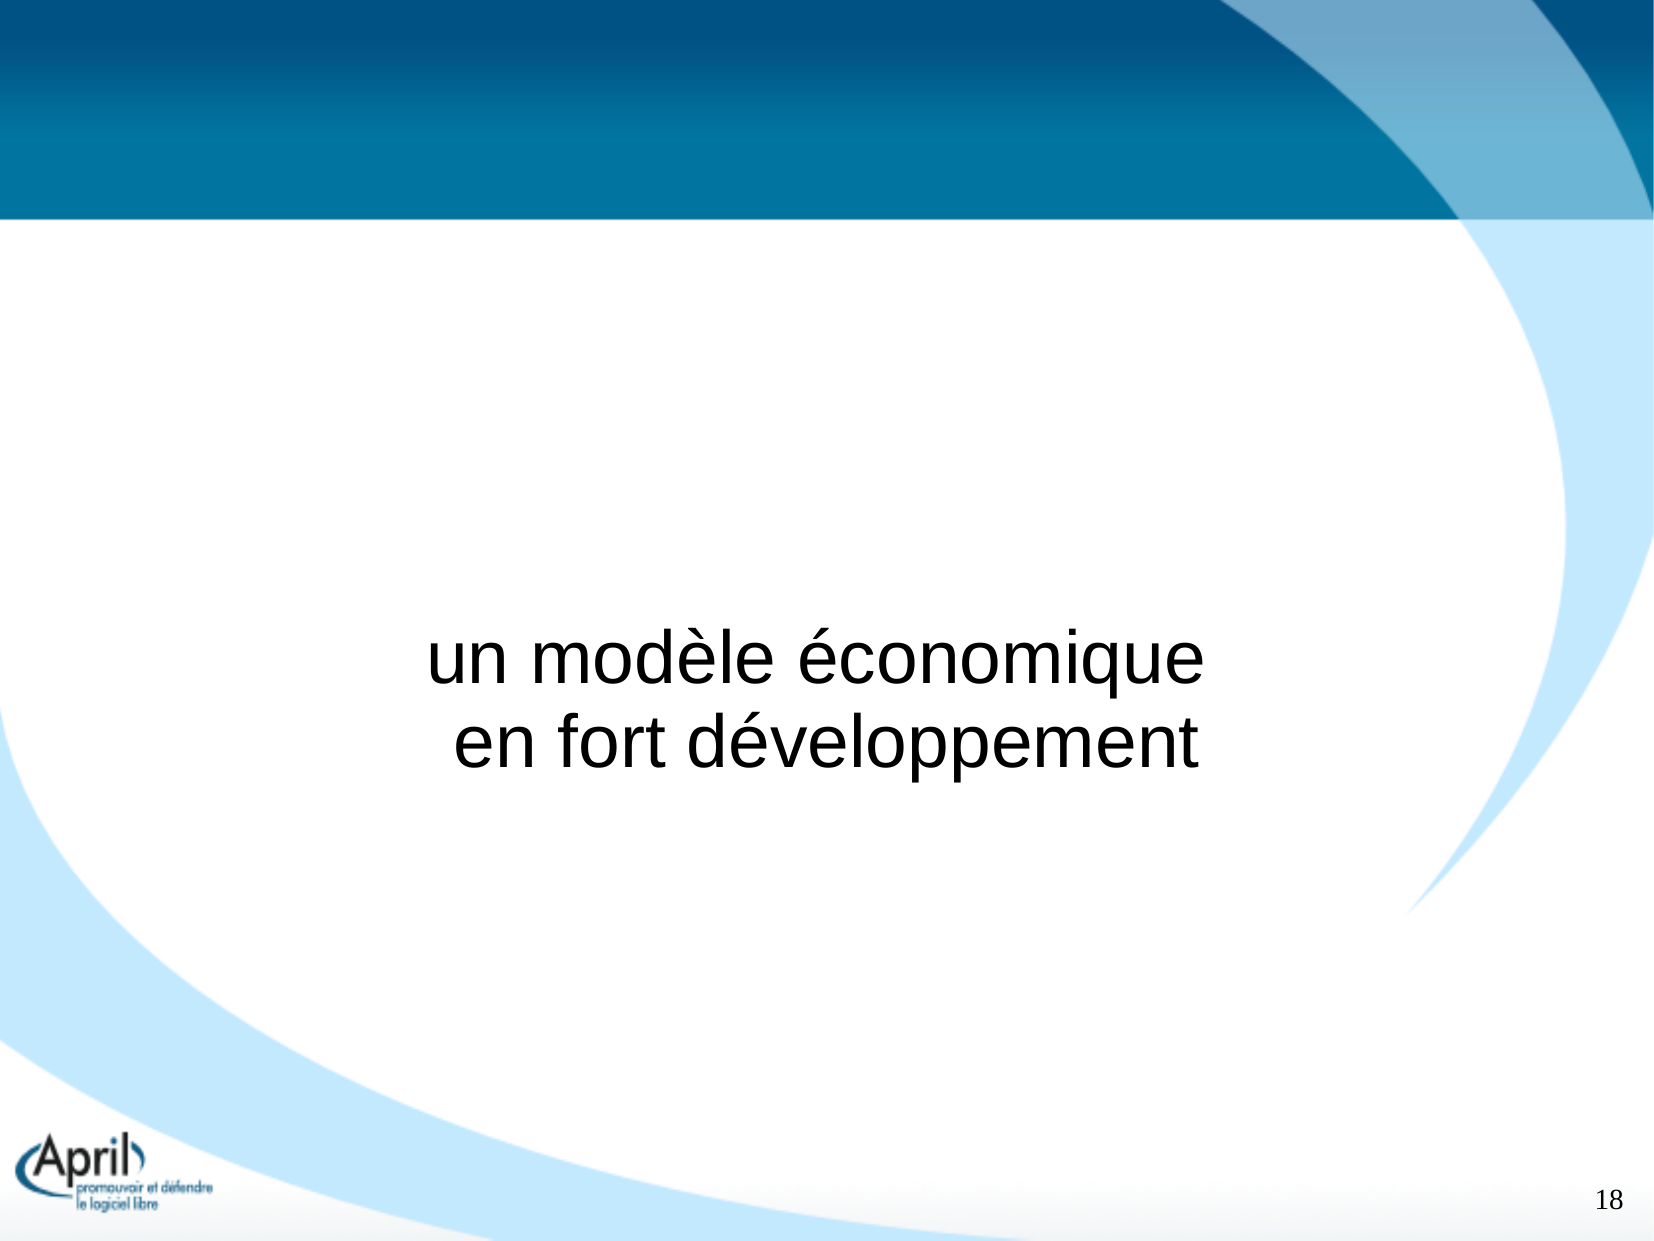

#
un modèle économique
en fort développement
18